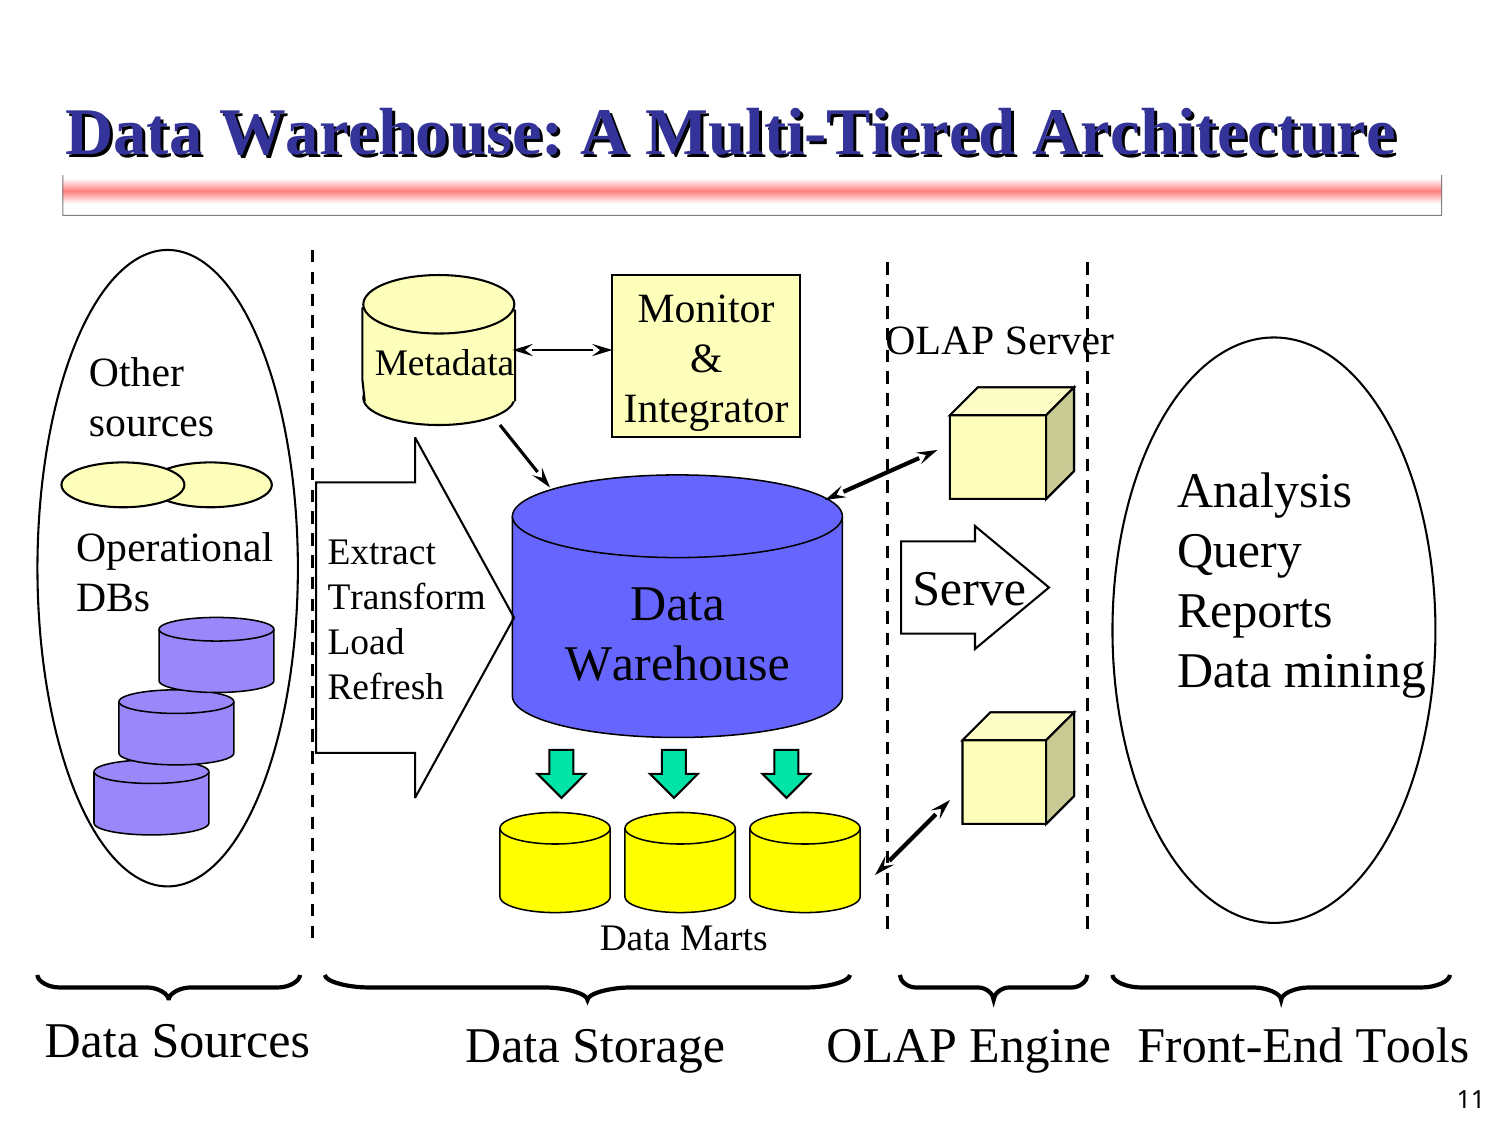

Data Warehouse: A Multi-Tiered Architecture
Other
sources
Operational
DBs
Monitor
&
Integrator
OLAP Server
Metadata
Extract
Transform
Load
Refresh
Analysis
Query
Reports
Data mining
Serve
Data
Warehouse
Data Marts
Data Sources
Data Storage
OLAP Engine
Front-End Tools
10